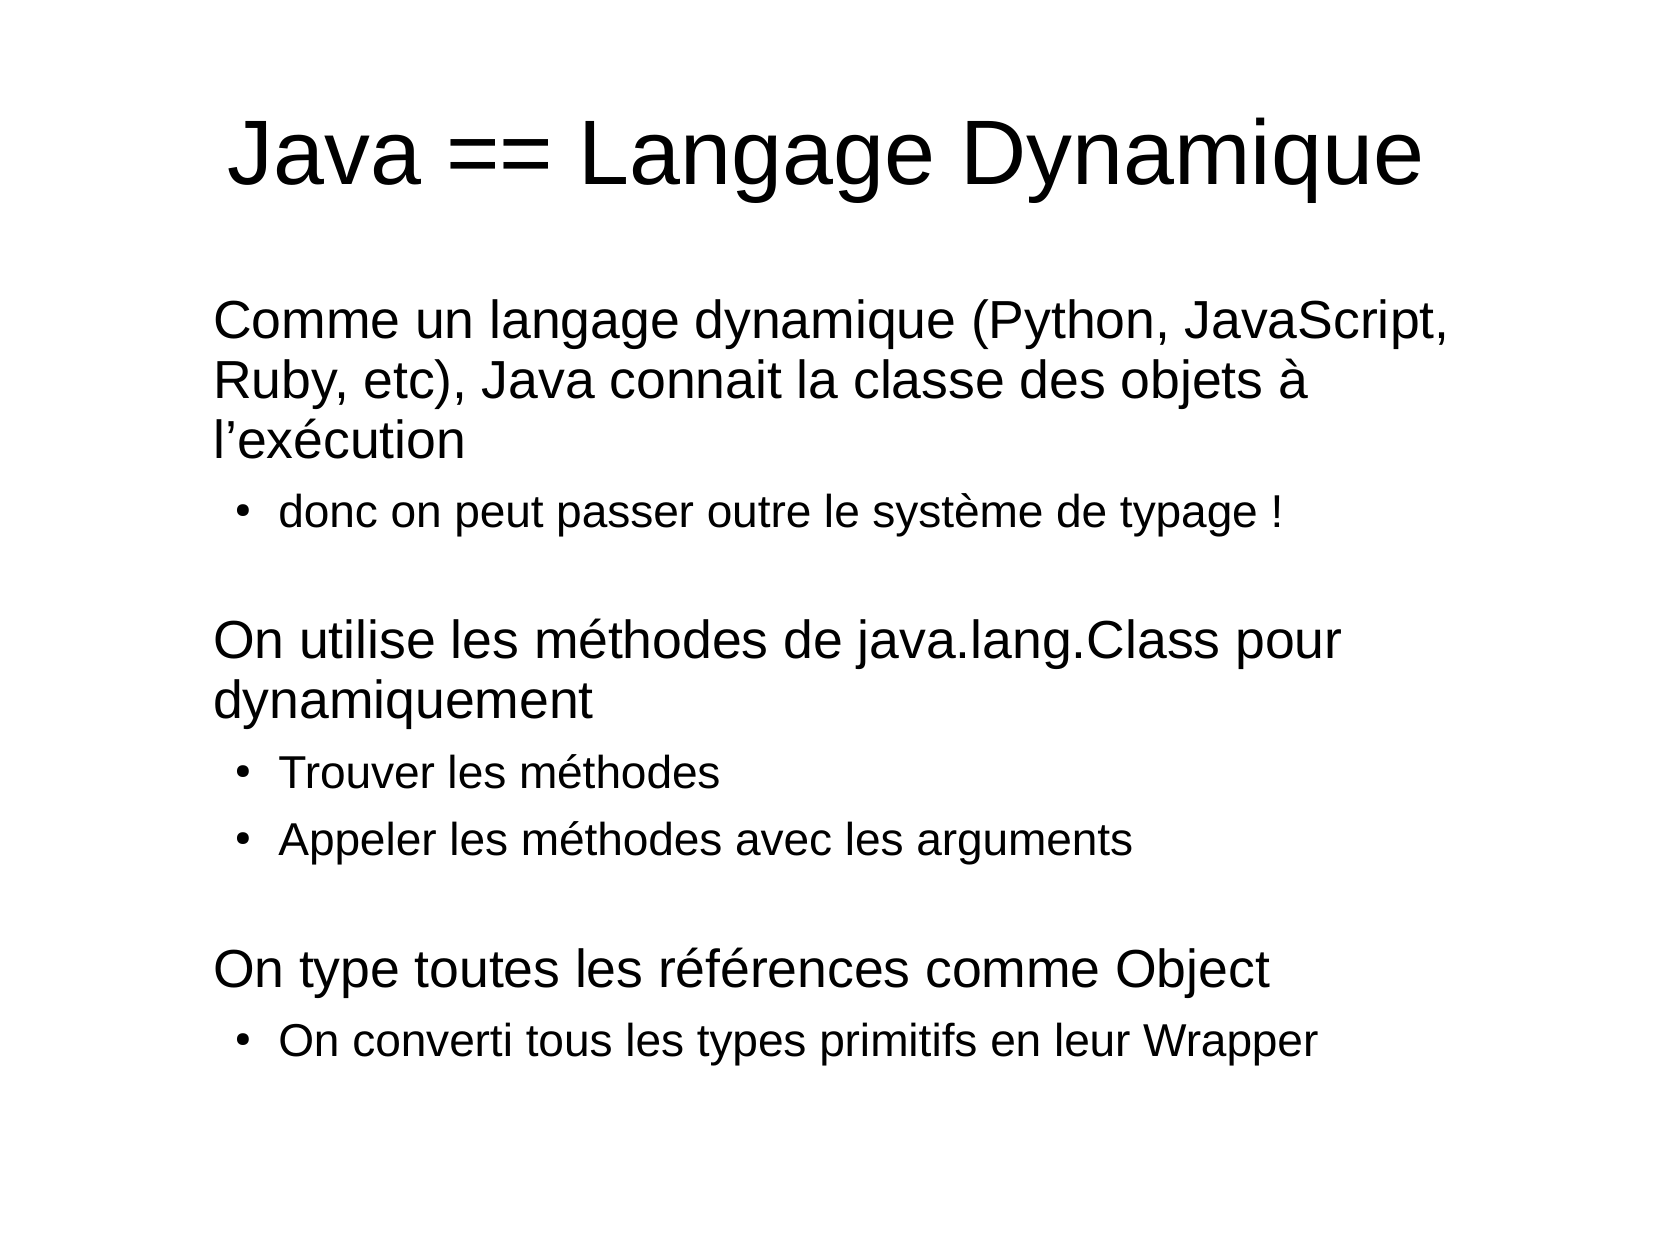

# Java == Langage Dynamique
Comme un langage dynamique (Python, JavaScript, Ruby, etc), Java connait la classe des objets à l’exécution
donc on peut passer outre le système de typage !
On utilise les méthodes de java.lang.Class pour dynamiquement
Trouver les méthodes
Appeler les méthodes avec les arguments
On type toutes les références comme Object
On converti tous les types primitifs en leur Wrapper